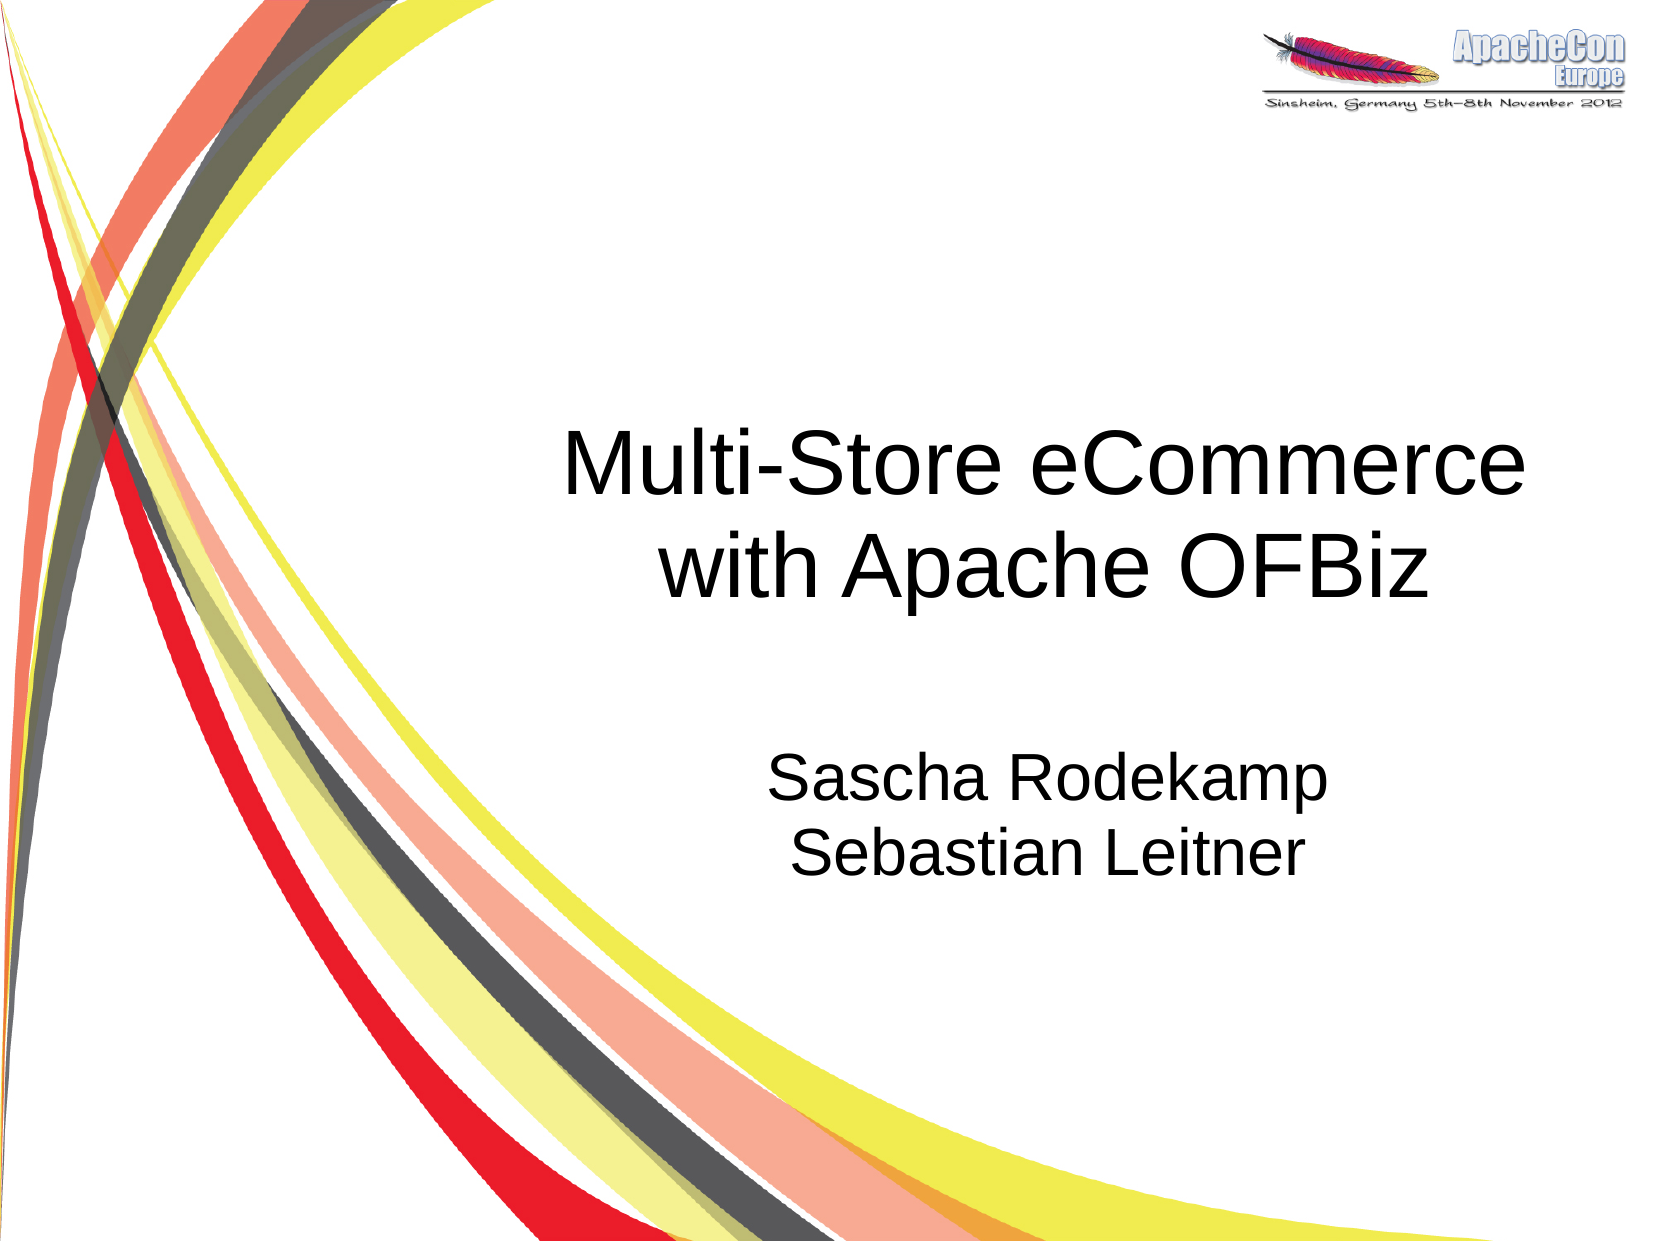

# Multi-Store eCommerce with Apache OFBiz
Sascha Rodekamp
Sebastian Leitner